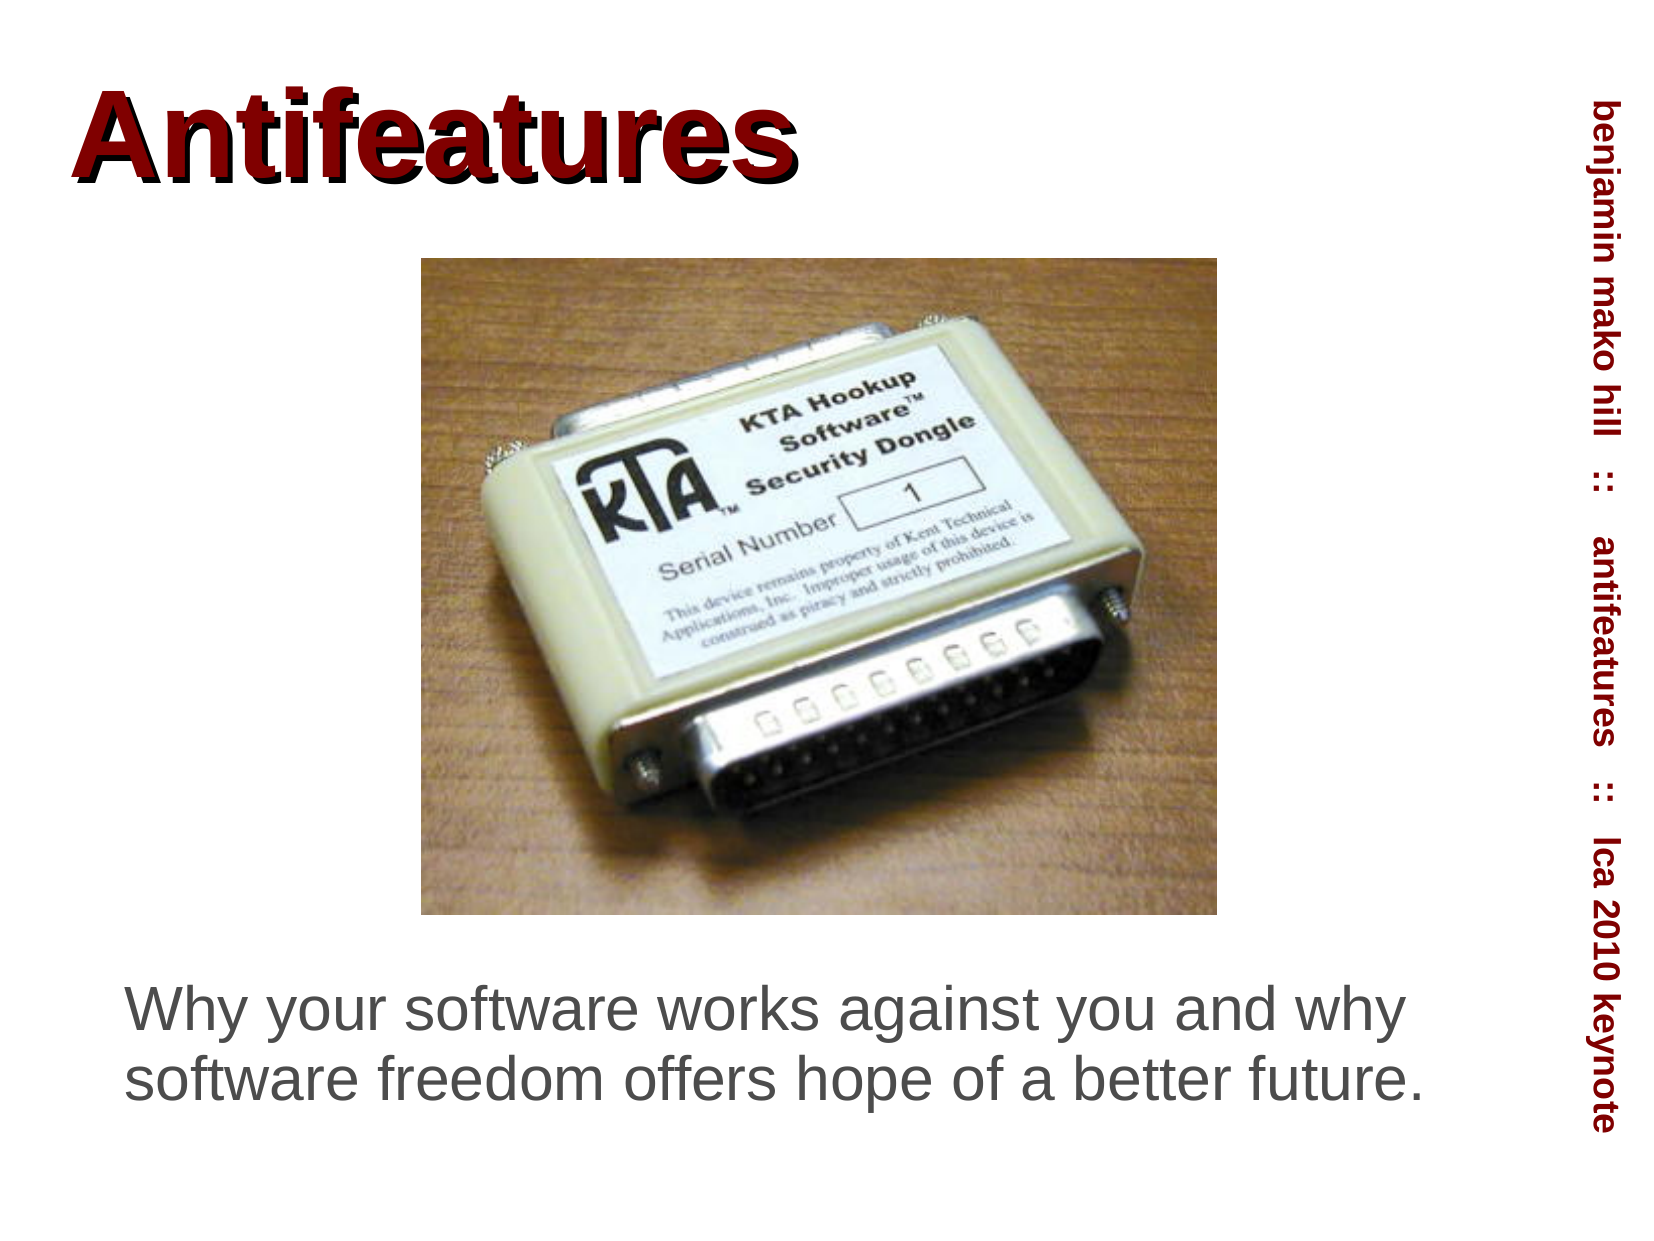

# Antifeatures
Why your software works against you and why software freedom offers hope of a better future.